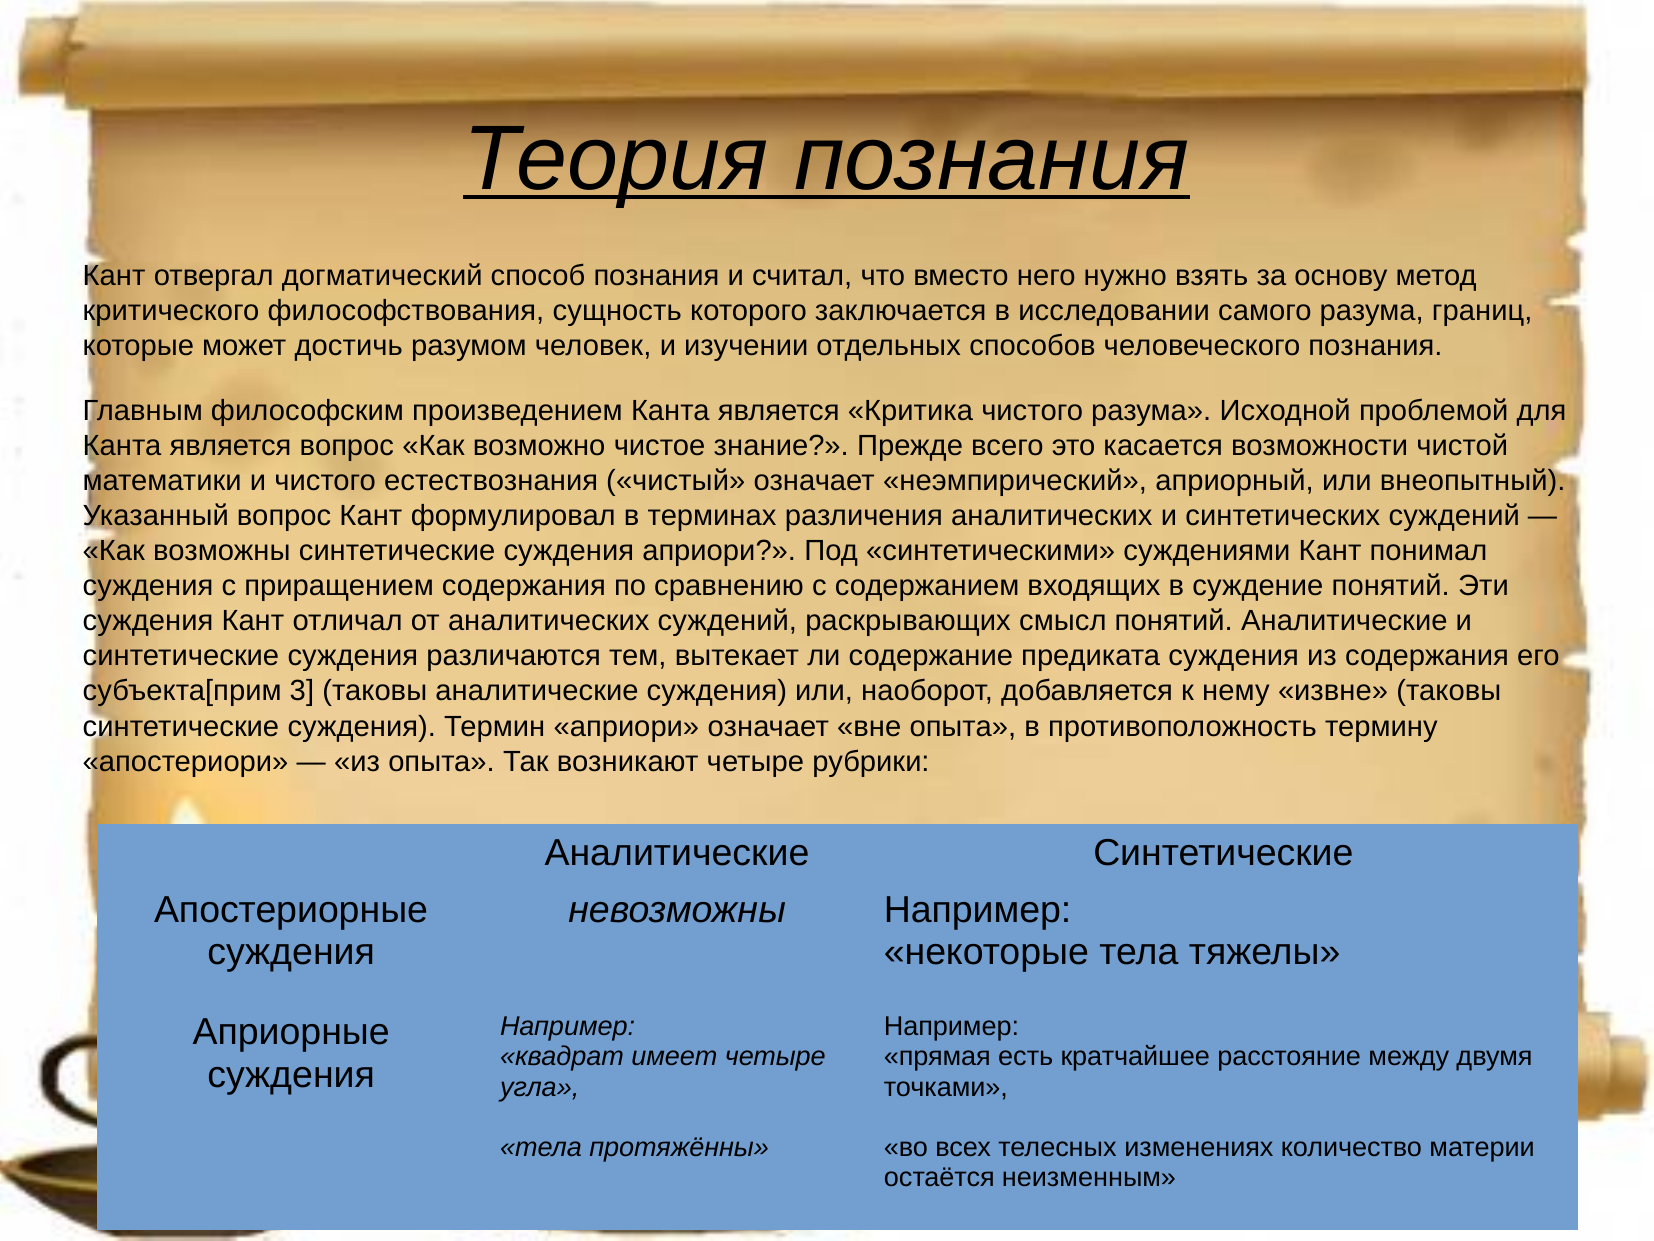

# Теория познания
Кант отвергал догматический способ познания и считал, что вместо него нужно взять за основу метод критического философствования, сущность которого заключается в исследовании самого разума, границ, которые может достичь разумом человек, и изучении отдельных способов человеческого познания.
Главным философским произведением Канта является «Критика чистого разума». Исходной проблемой для Канта является вопрос «Как возможно чистое знание?». Прежде всего это касается возможности чистой математики и чистого естествознания («чистый» означает «неэмпирический», априорный, или внеопытный). Указанный вопрос Кант формулировал в терминах различения аналитических и синтетических суждений — «Как возможны синтетические суждения априори?». Под «синтетическими» суждениями Кант понимал суждения с приращением содержания по сравнению с содержанием входящих в суждение понятий. Эти суждения Кант отличал от аналитических суждений, раскрывающих смысл понятий. Аналитические и синтетические суждения различаются тем, вытекает ли содержание предиката суждения из содержания его субъекта[прим 3] (таковы аналитические суждения) или, наоборот, добавляется к нему «извне» (таковы синтетические суждения). Термин «априори» означает «вне опыта», в противоположность термину «апостериори» — «из опыта». Так возникают четыре рубрики:
| | Аналитические | Синтетические |
| --- | --- | --- |
| Апостериорные суждения | невозможны | Например: «некоторые тела тяжелы» |
| Априорные суждения | Например: «квадрат имеет четыре угла», «тела протяжённы» | Например: «прямая есть кратчайшее расстояние между двумя точками», «во всех телесных изменениях количество материи остаётся неизменным» |